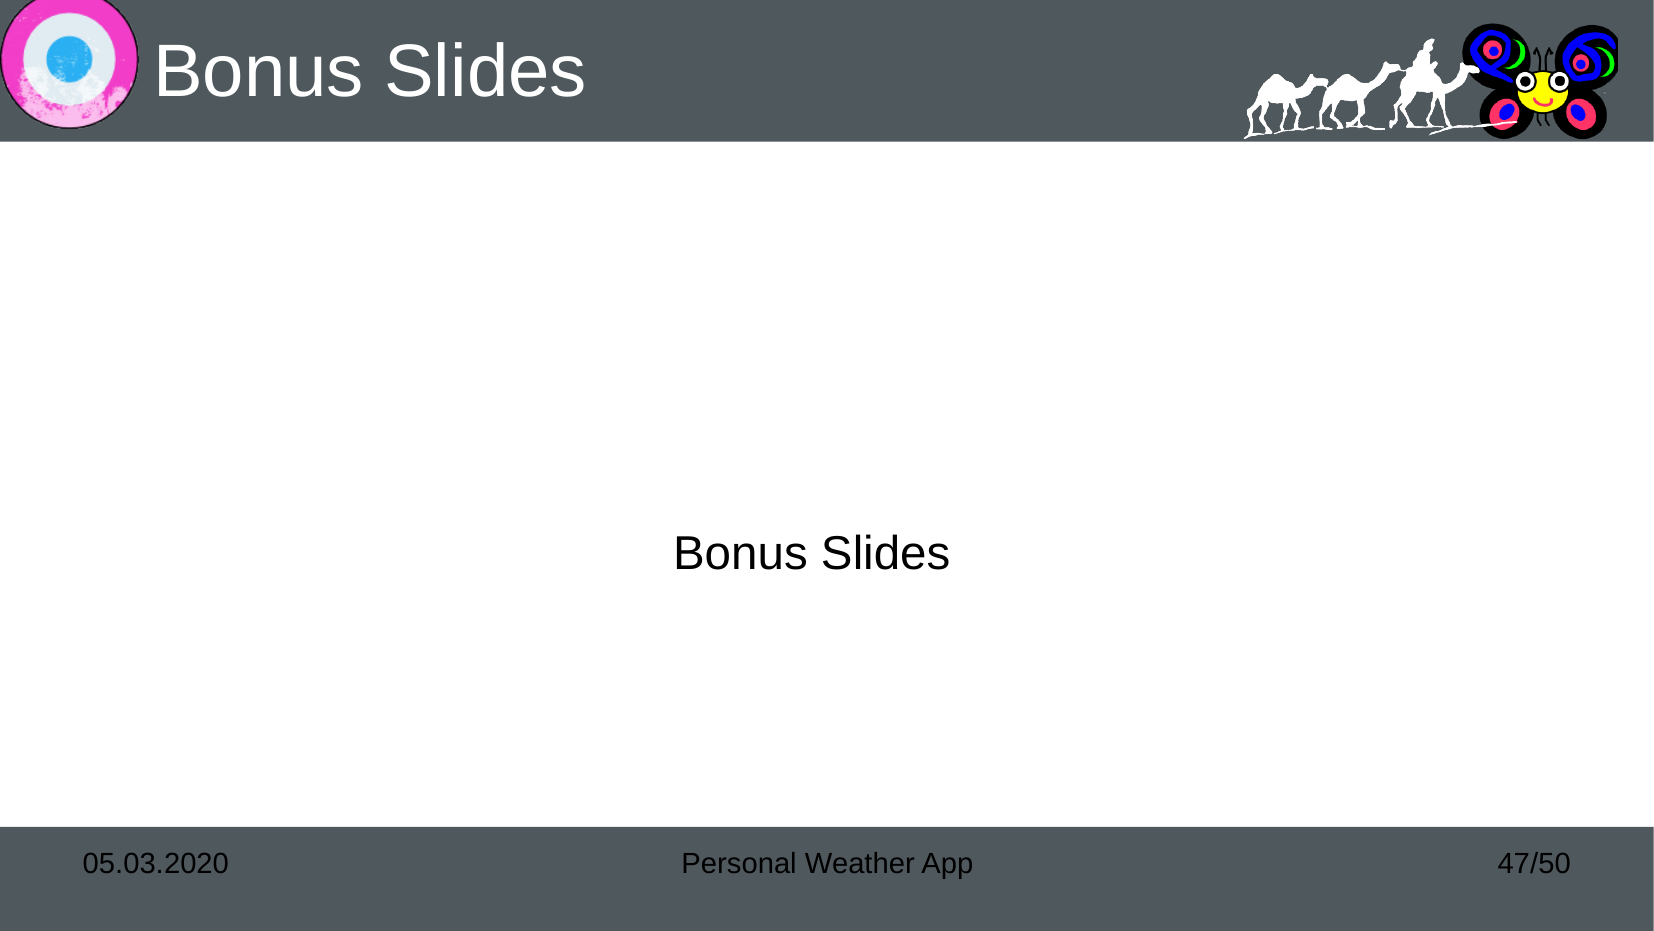

# Bonus Slides
								Bonus Slides
08. März 2019
47